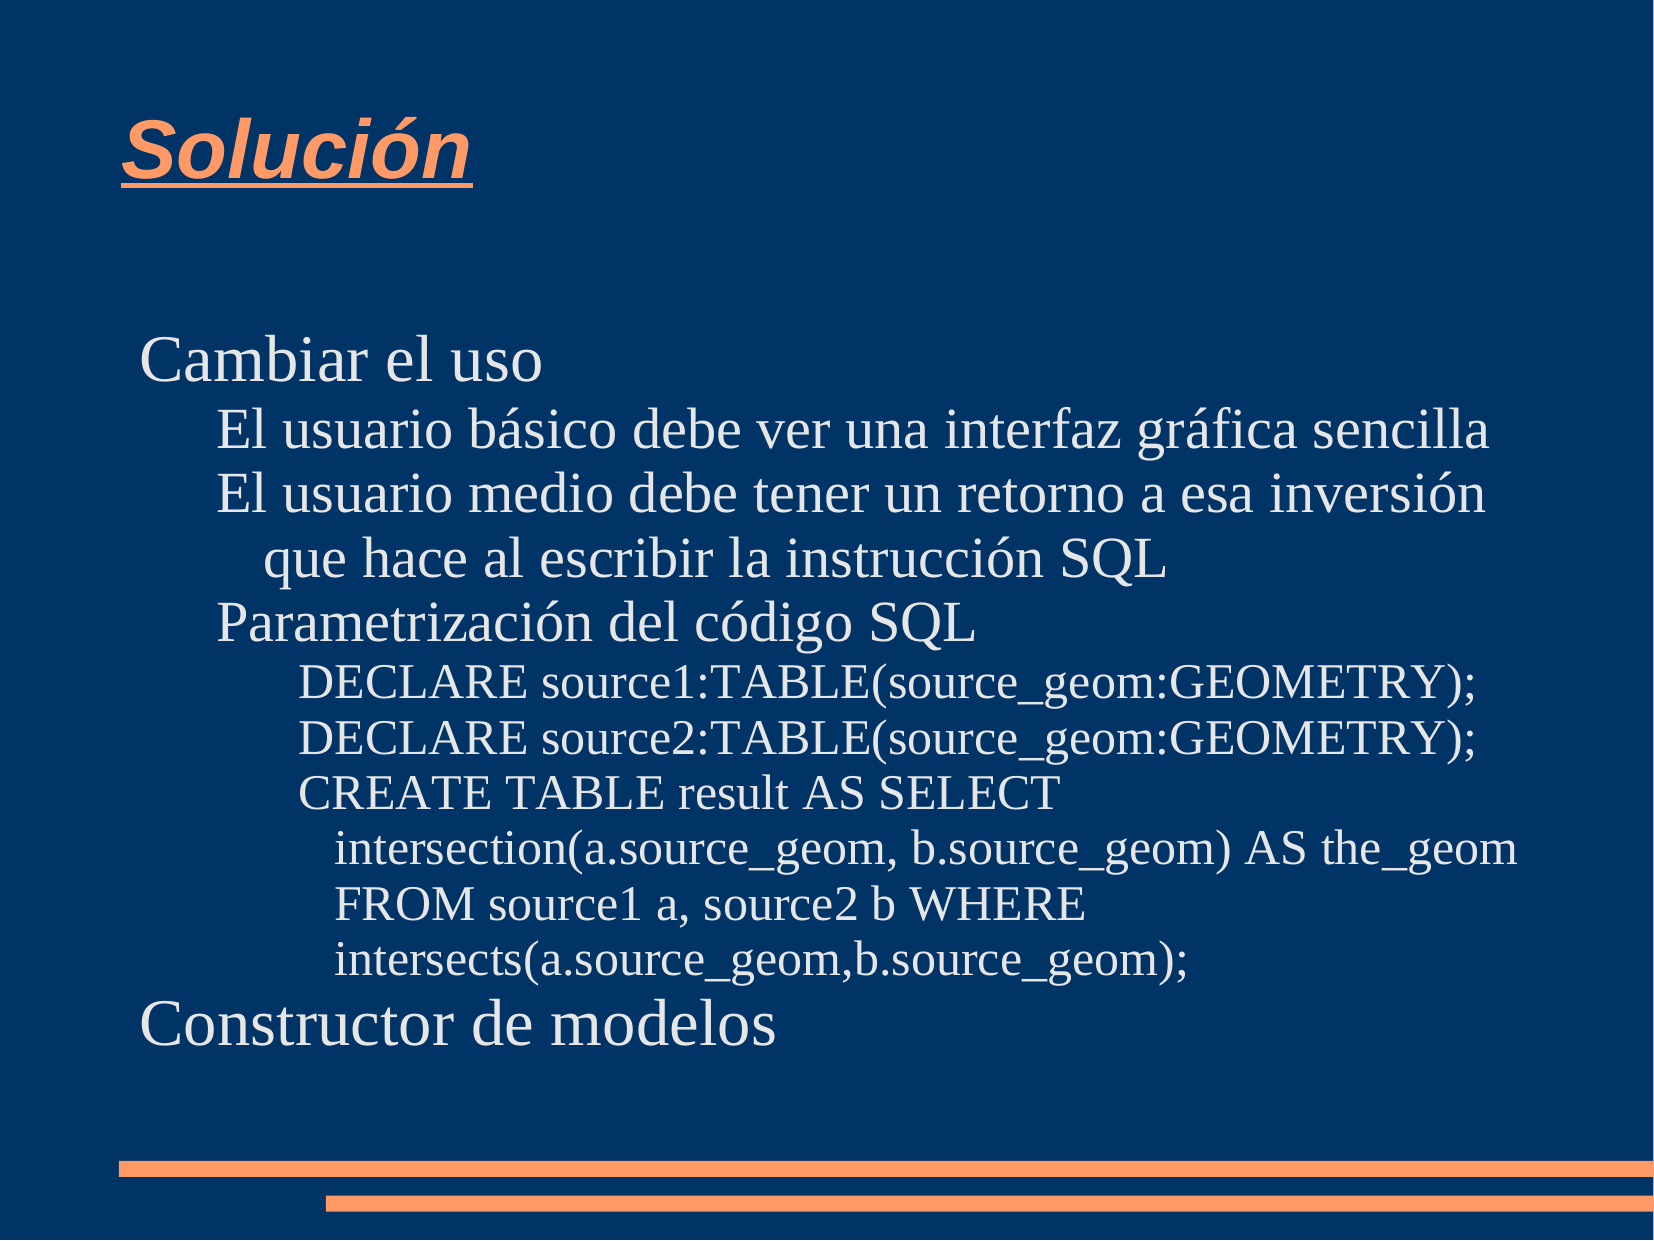

# Solución
Cambiar el uso
El usuario básico debe ver una interfaz gráfica sencilla
El usuario medio debe tener un retorno a esa inversión que hace al escribir la instrucción SQL
Parametrización del código SQL
DECLARE source1:TABLE(source_geom:GEOMETRY);
DECLARE source2:TABLE(source_geom:GEOMETRY);
CREATE TABLE result AS SELECT intersection(a.source_geom, b.source_geom) AS the_geom FROM source1 a, source2 b WHERE intersects(a.source_geom,b.source_geom);
Constructor de modelos